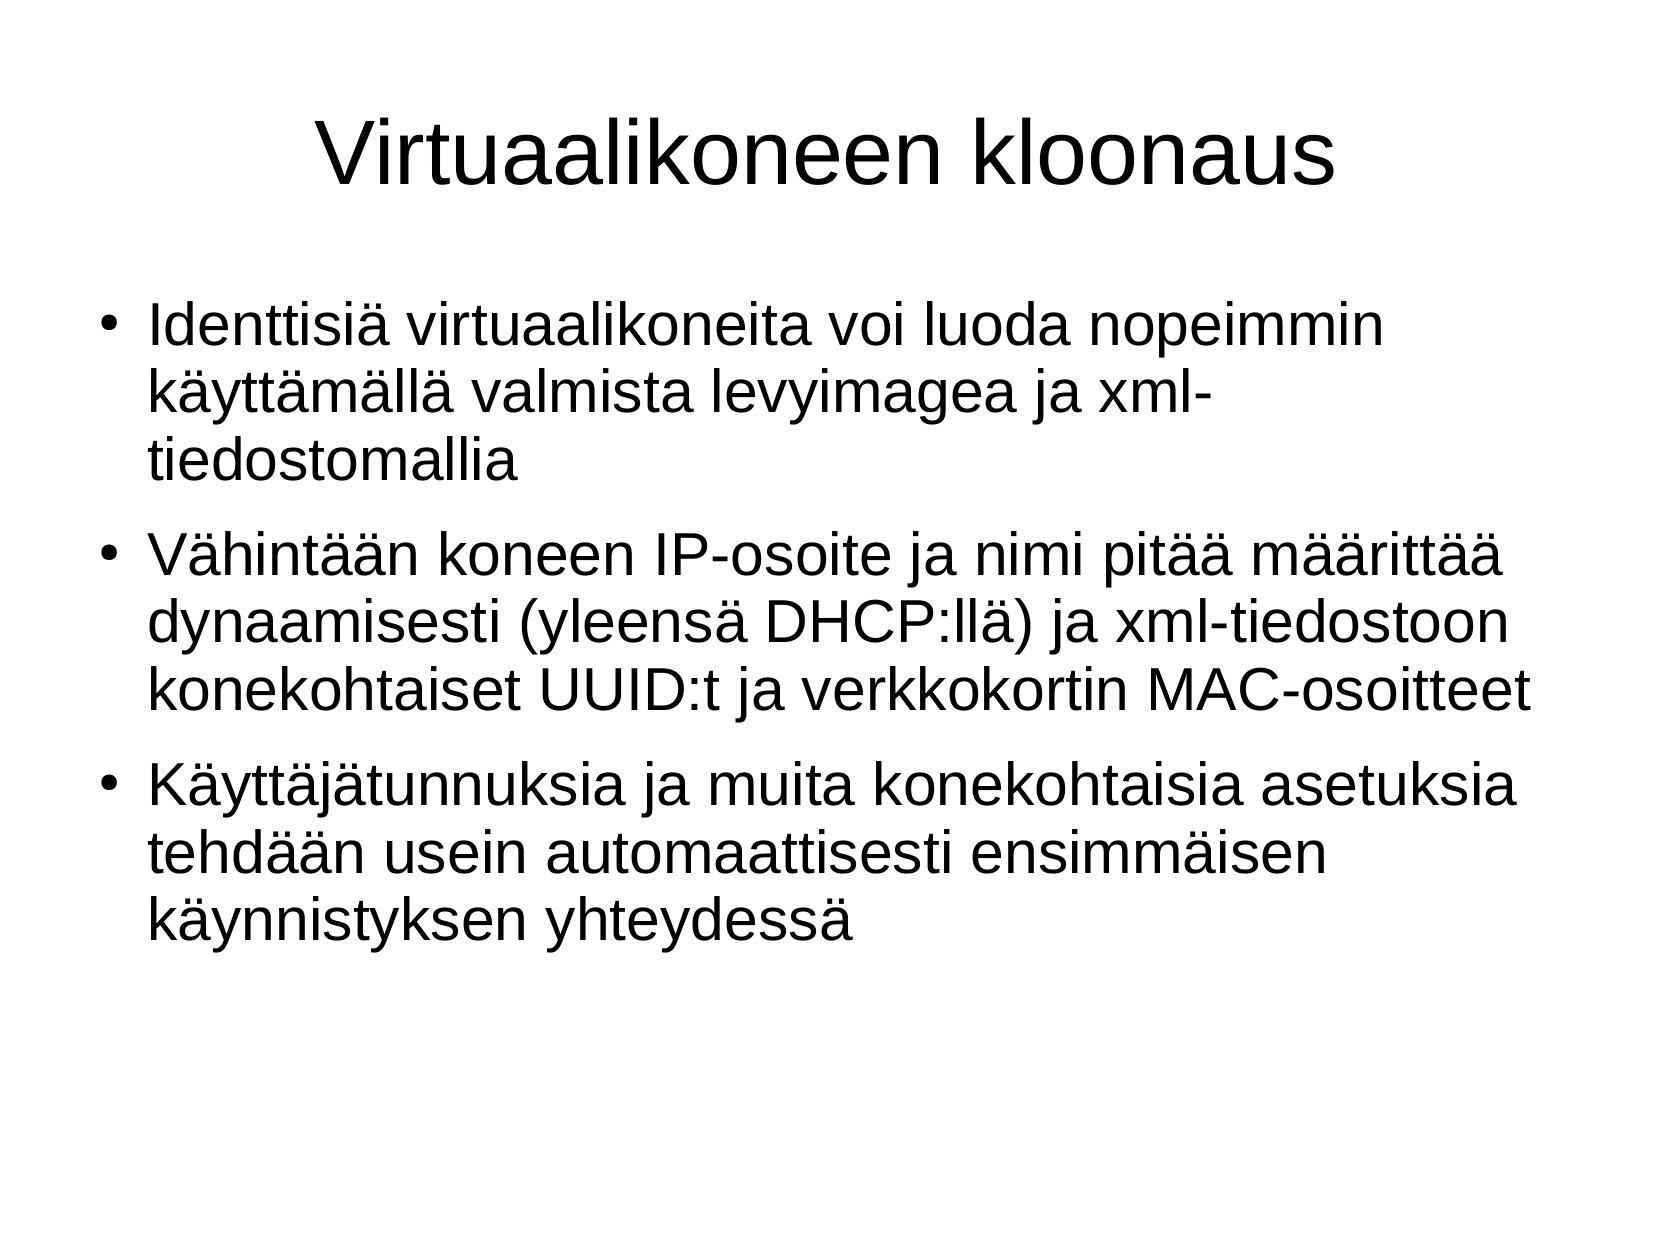

# Virtuaalikoneen kloonaus
Identtisiä virtuaalikoneita voi luoda nopeimmin käyttämällä valmista levyimagea ja xml-tiedostomallia
Vähintään koneen IP-osoite ja nimi pitää määrittää dynaamisesti (yleensä DHCP:llä) ja xml-tiedostoon konekohtaiset UUID:t ja verkkokortin MAC-osoitteet
Käyttäjätunnuksia ja muita konekohtaisia asetuksia tehdään usein automaattisesti ensimmäisen käynnistyksen yhteydessä